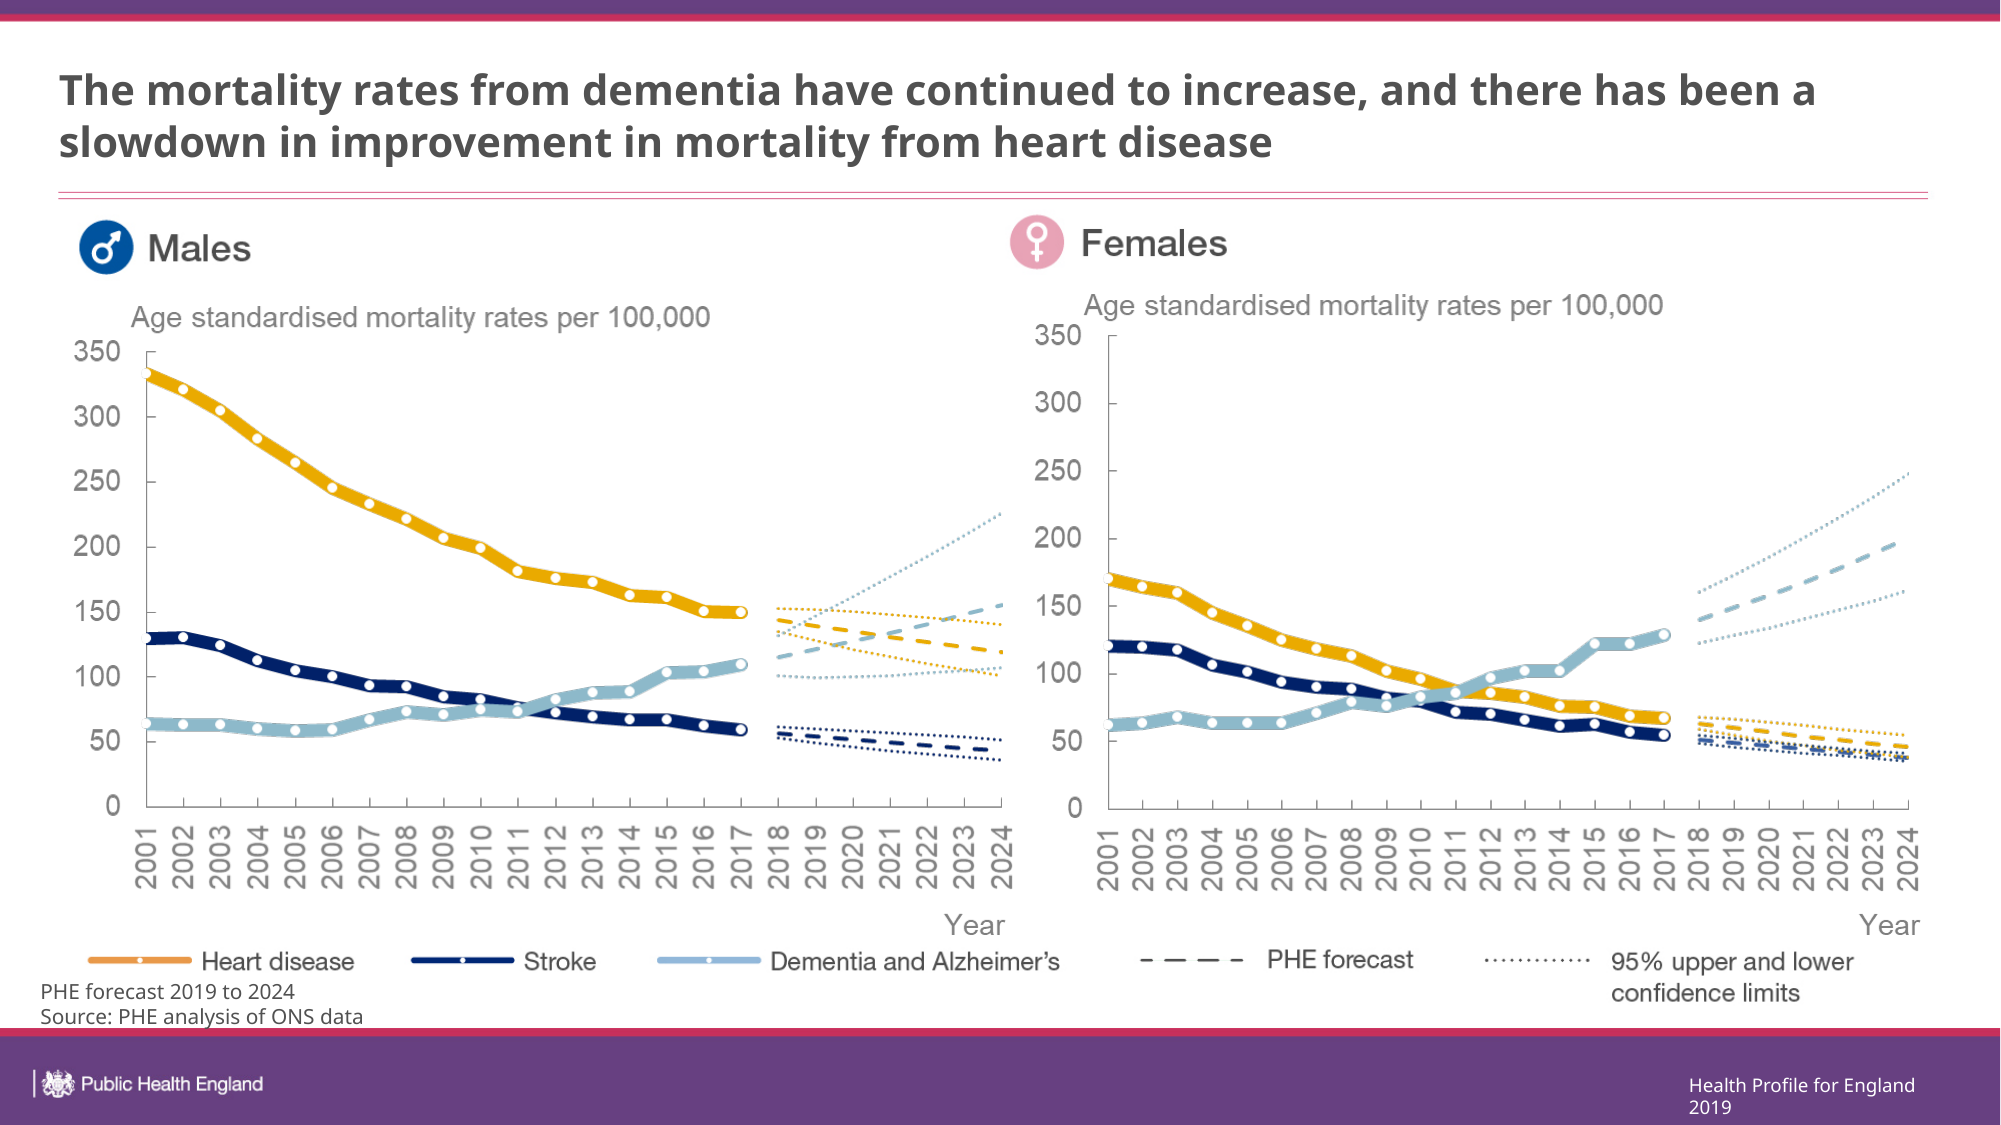

# The mortality rates from dementia have continued to increase, and there has been a slowdown in improvement in mortality from heart disease
PHE forecast 2019 to 2024
Source: PHE analysis of ONS data
Health Profile for England 2019